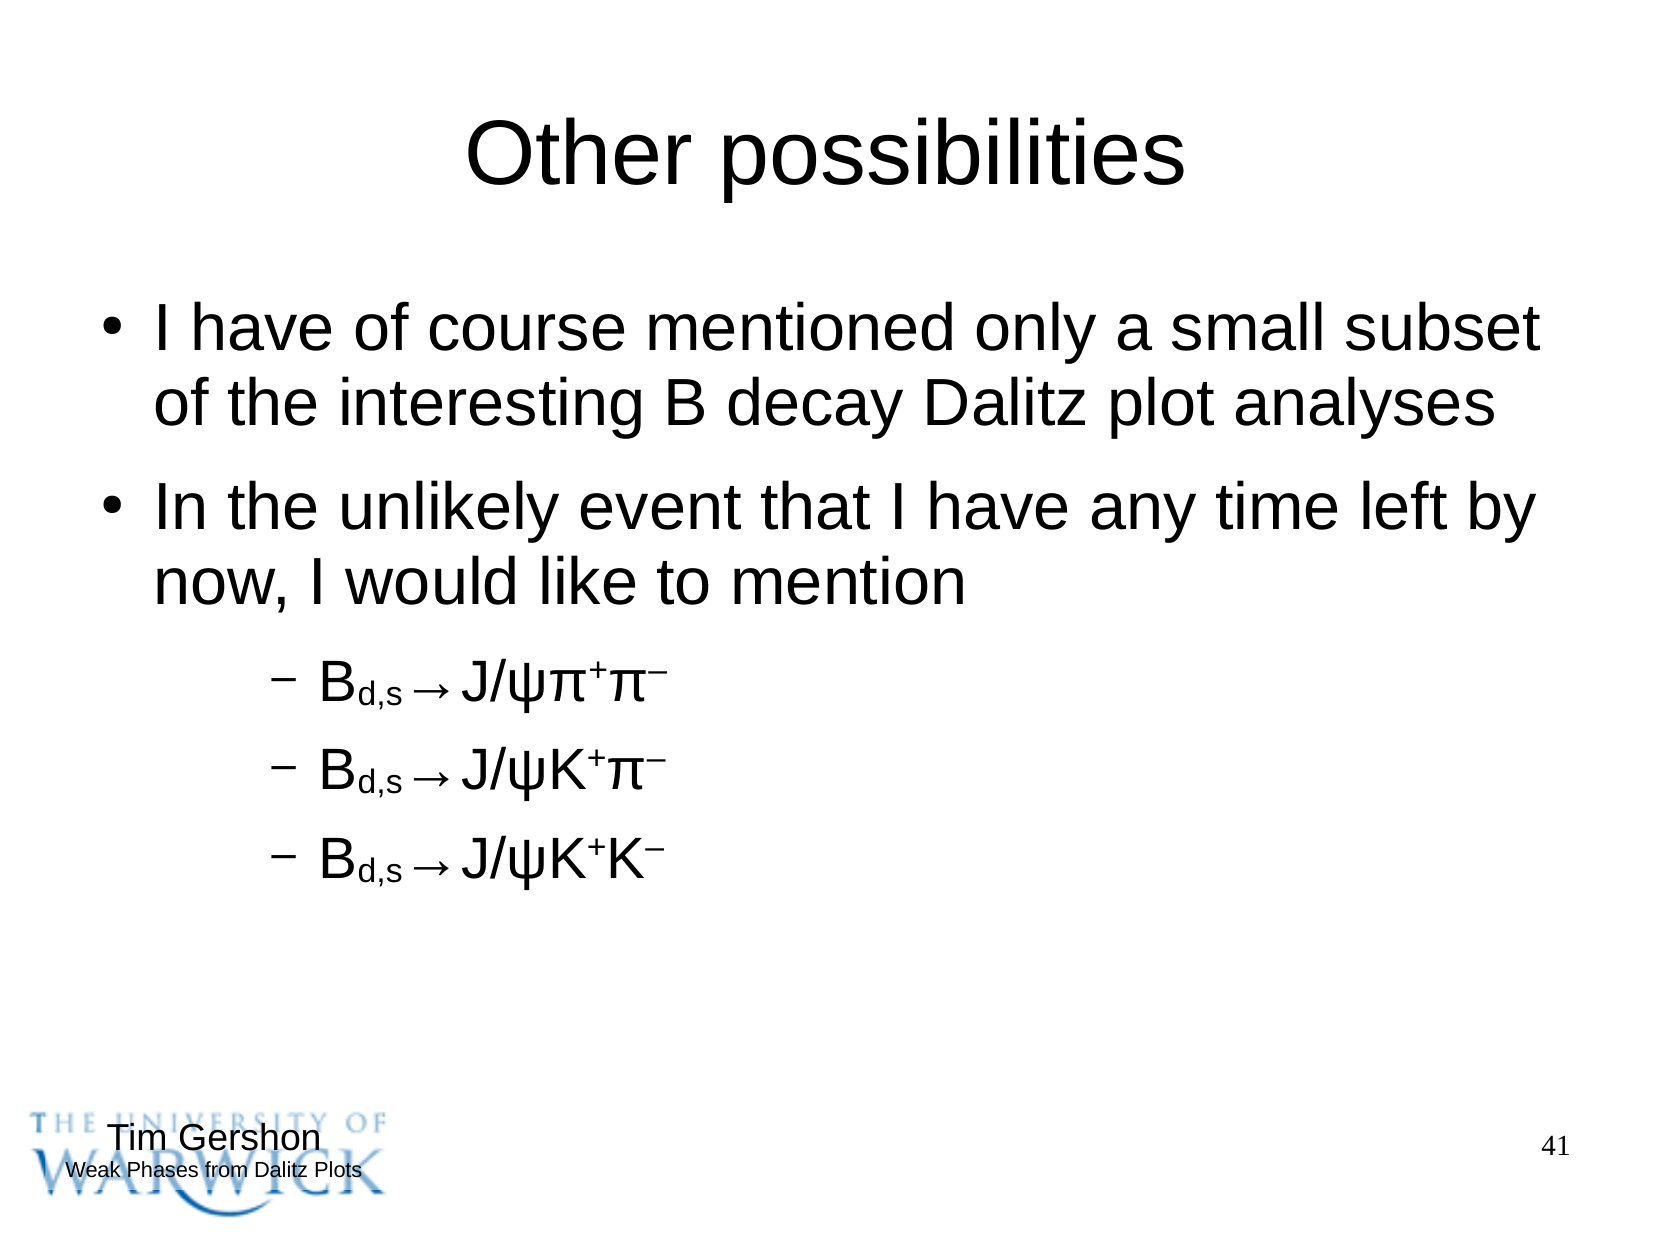

# Other possibilities
I have of course mentioned only a small subset of the interesting B decay Dalitz plot analyses
In the unlikely event that I have any time left by now, I would like to mention
Bd,s→J/ψπ+π–
Bd,s→J/ψK+π–
Bd,s→J/ψK+K–
Tim Gershon
Weak Phases from Dalitz Plots
41